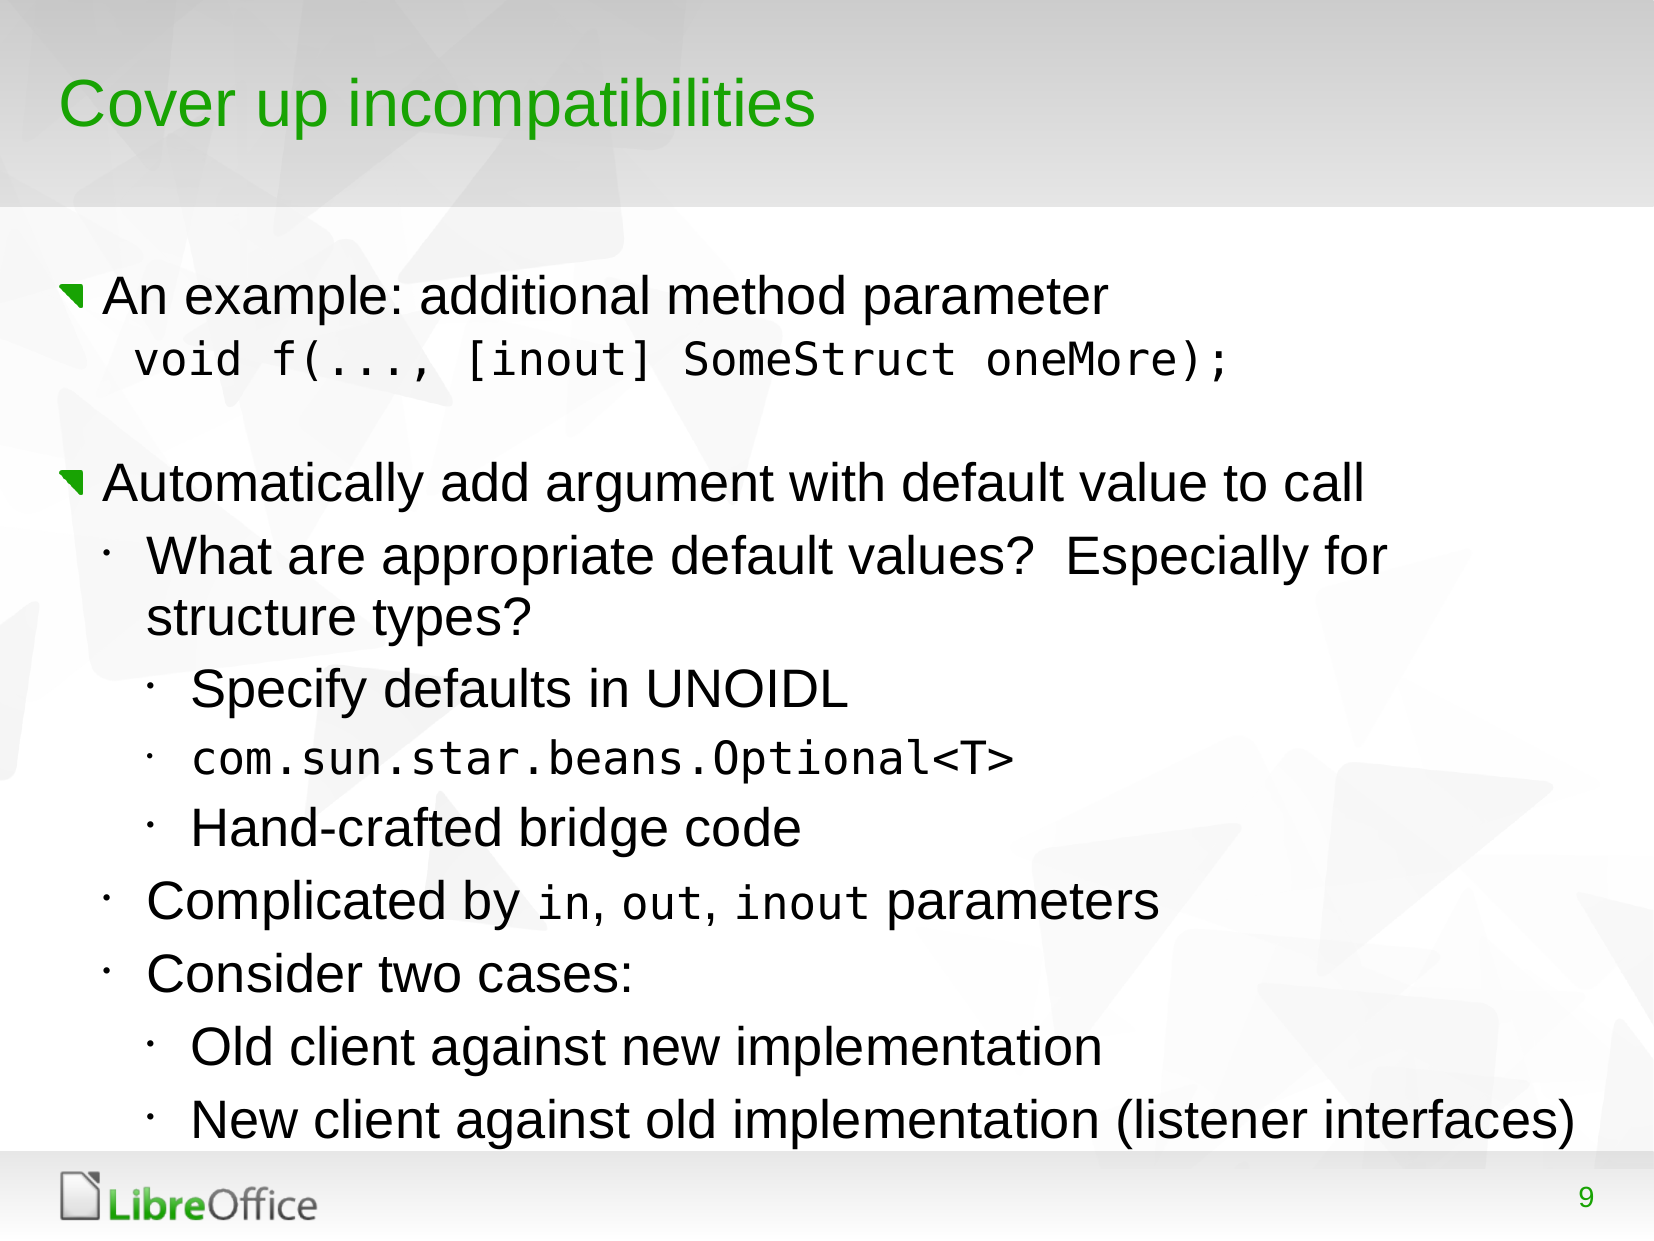

# Cover up incompatibilities
An example: additional method parameter
 void f(..., [inout] SomeStruct oneMore);
Automatically add argument with default value to call
What are appropriate default values? Especially for structure types?
Specify defaults in UNOIDL
com.sun.star.beans.Optional<T>
Hand-crafted bridge code
Complicated by in, out, inout parameters
Consider two cases:
Old client against new implementation
New client against old implementation (listener interfaces)
9